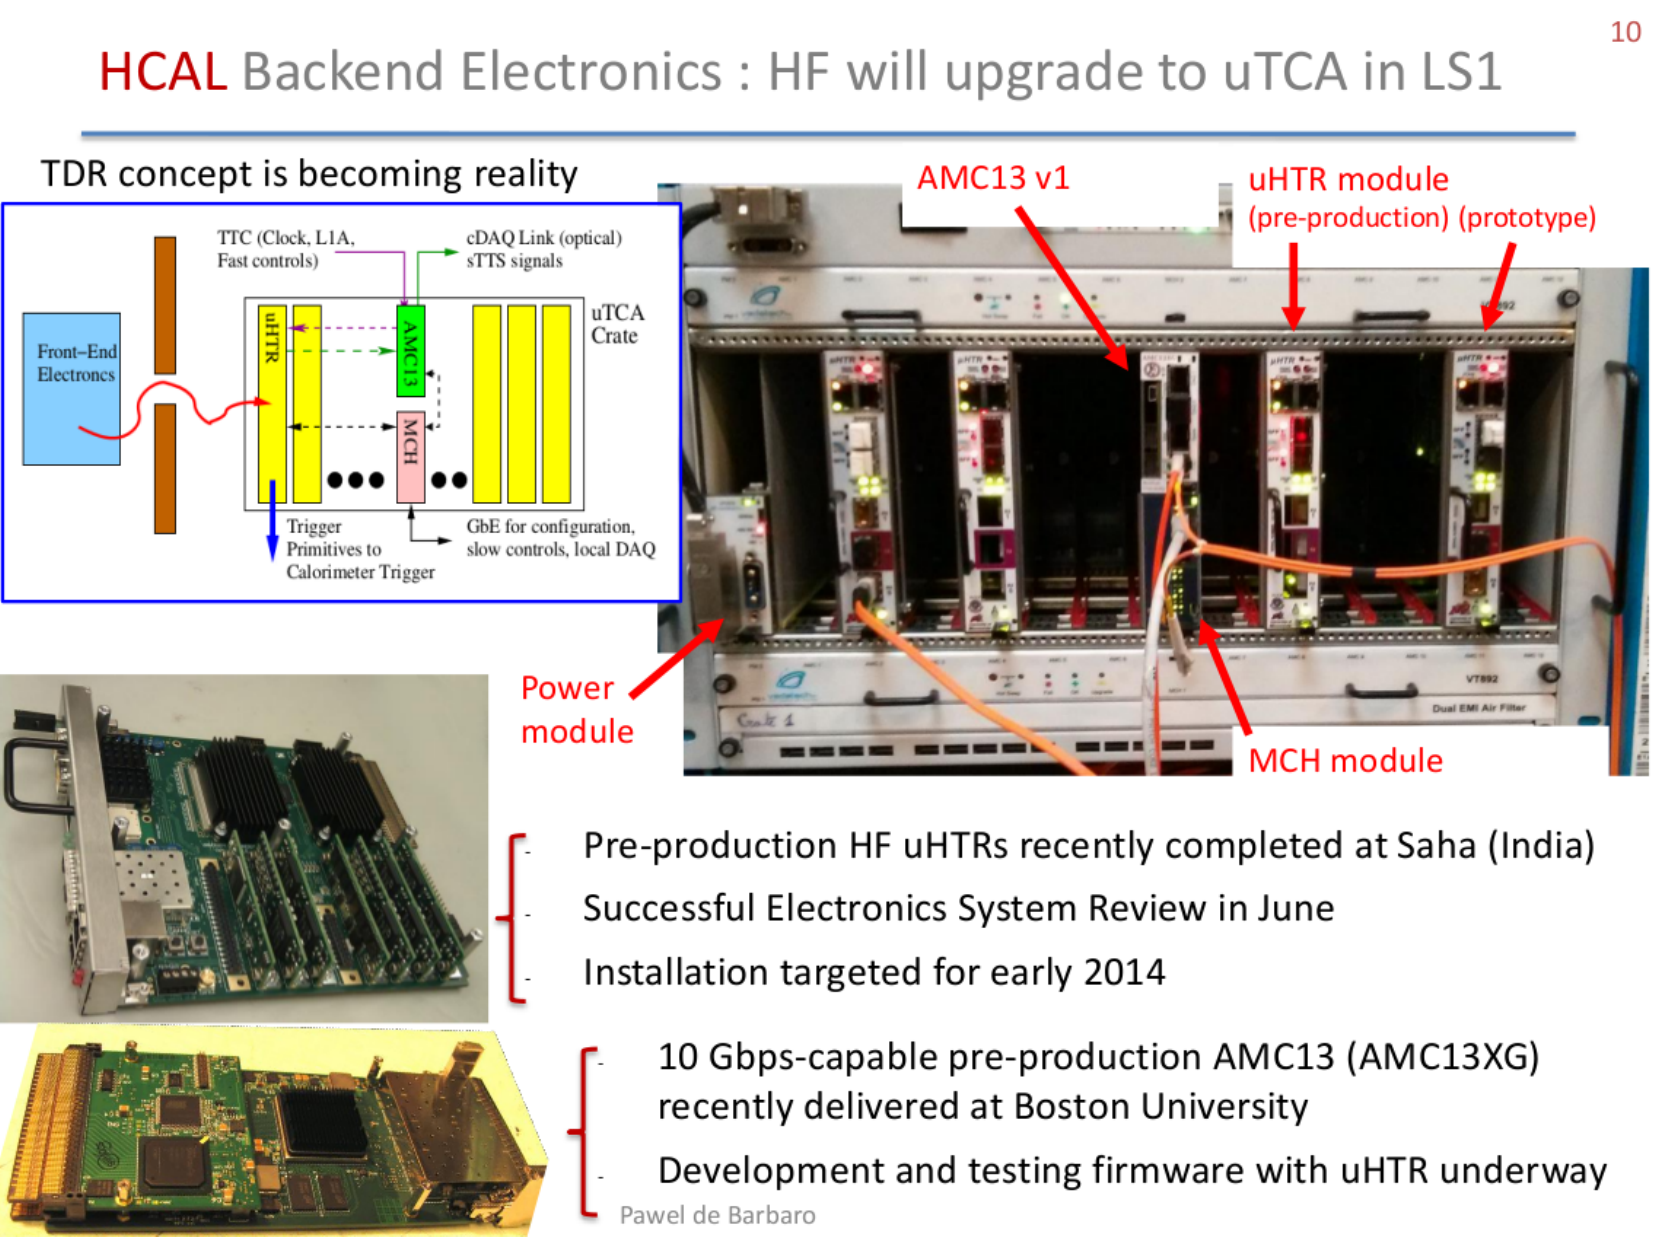

26 Sept 2013
E. Hazen - TWEPP 2013
6